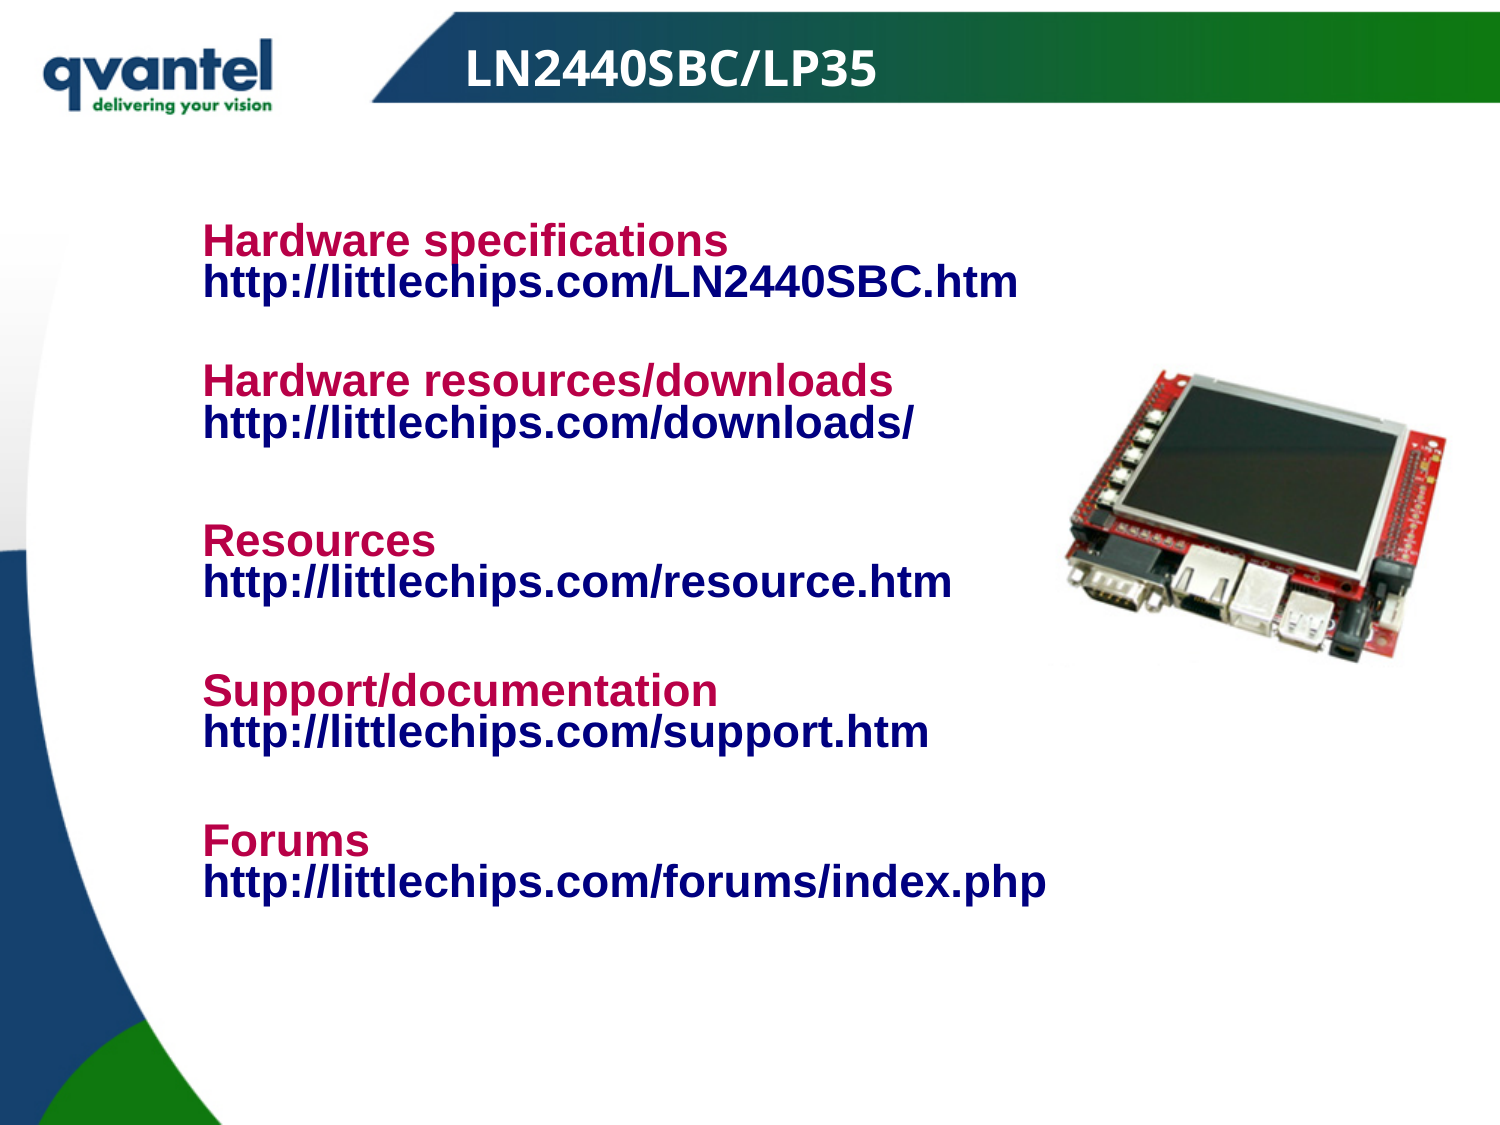

# LN2440SBC/LP35
Hardware specifications
http://littlechips.com/LN2440SBC.htm
Hardware resources/downloads
http://littlechips.com/downloads/
Resources
http://littlechips.com/resource.htm
Support/documentation
http://littlechips.com/support.htm
Forums
http://littlechips.com/forums/index.php
© 2007 Qvantel Oy - http://www.qvantel.com